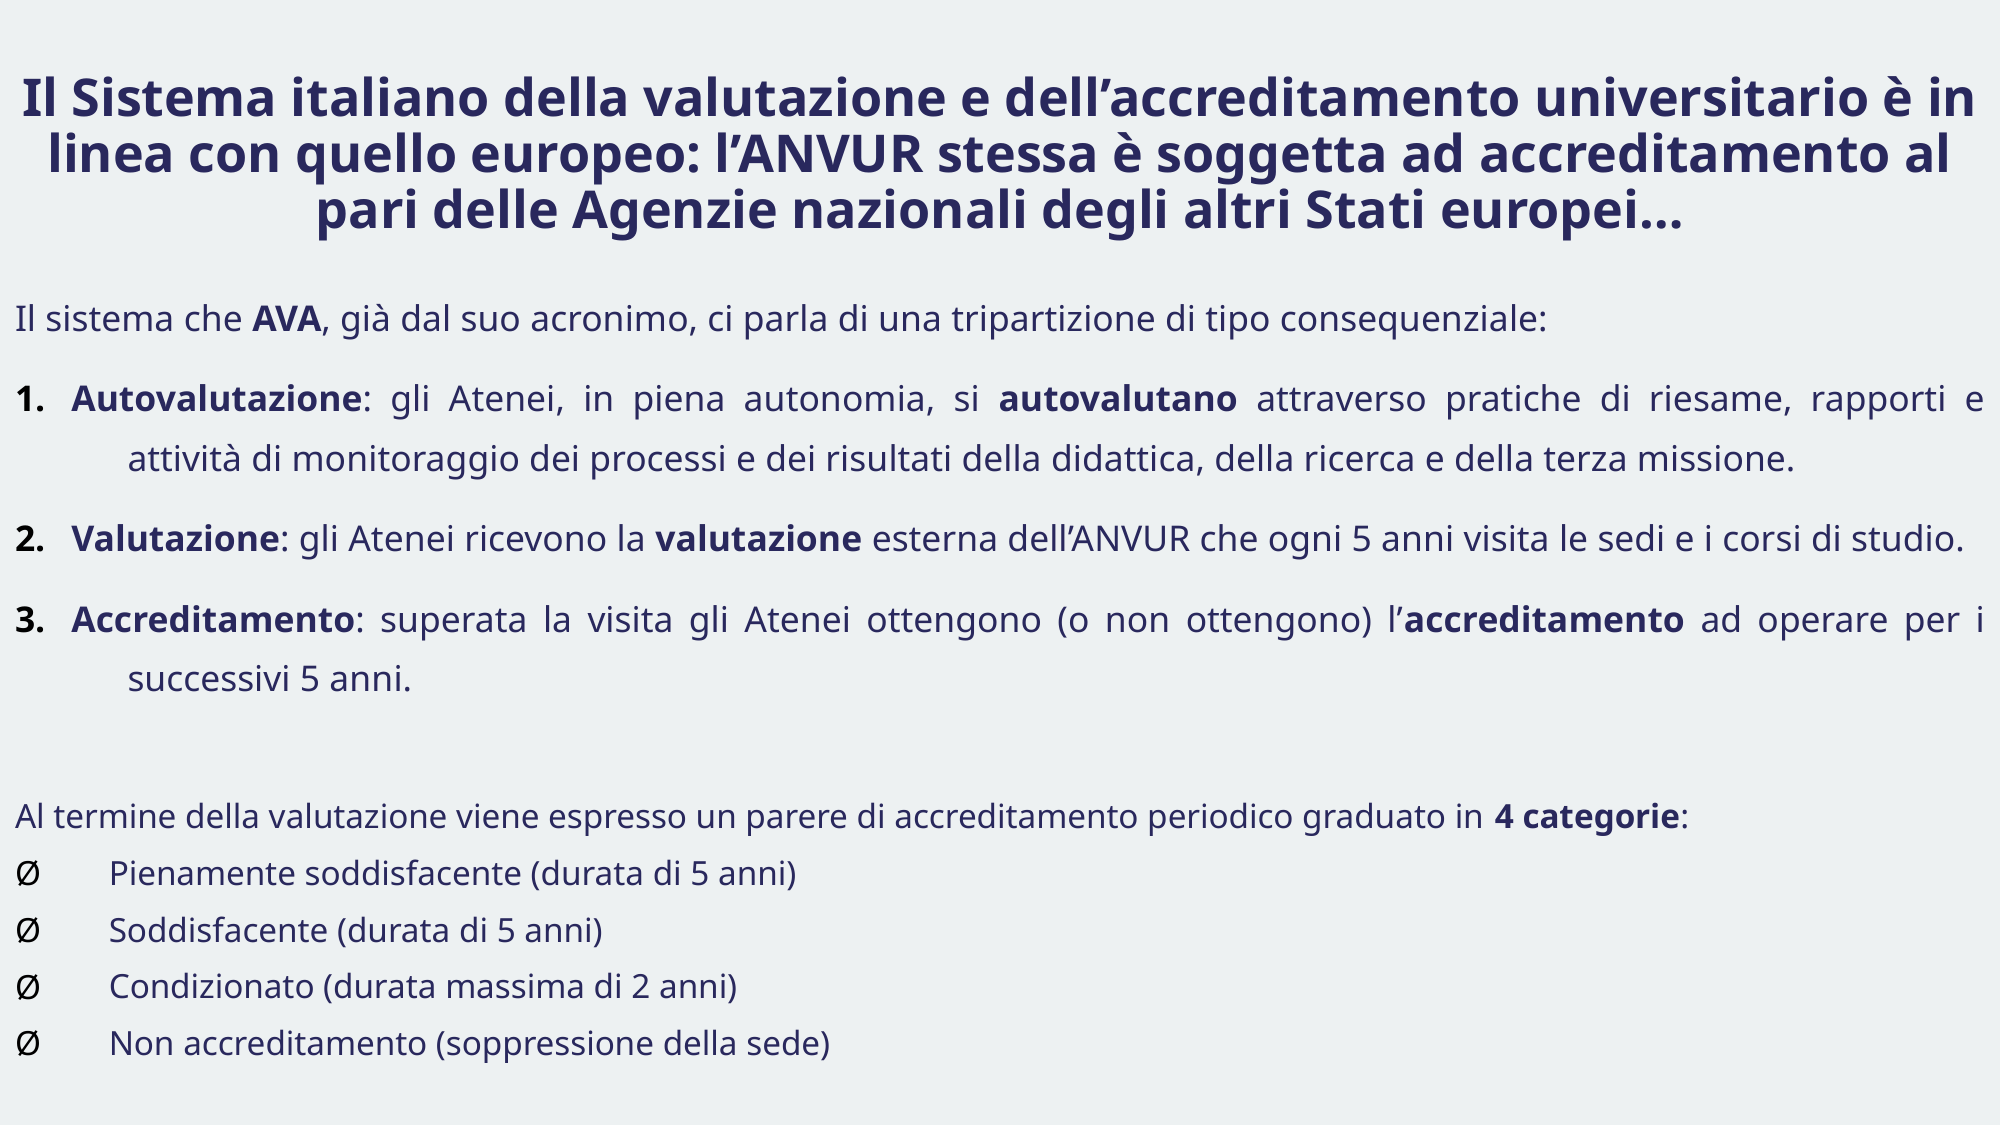

# Il Sistema italiano della valutazione e dell’accreditamento universitario è in linea con quello europeo: l’ANVUR stessa è soggetta ad accreditamento al pari delle Agenzie nazionali degli altri Stati europei…
Il sistema che AVA, già dal suo acronimo, ci parla di una tripartizione di tipo consequenziale:
Autovalutazione: gli Atenei, in piena autonomia, si autovalutano attraverso pratiche di riesame, rapporti e attività di monitoraggio dei processi e dei risultati della didattica, della ricerca e della terza missione.
Valutazione: gli Atenei ricevono la valutazione esterna dell’ANVUR che ogni 5 anni visita le sedi e i corsi di studio.
Accreditamento: superata la visita gli Atenei ottengono (o non ottengono) l’accreditamento ad operare per i successivi 5 anni.
Al termine della valutazione viene espresso un parere di accreditamento periodico graduato in 4 categorie:
Pienamente soddisfacente (durata di 5 anni)
Soddisfacente (durata di 5 anni)
Condizionato (durata massima di 2 anni)
Non accreditamento (soppressione della sede)